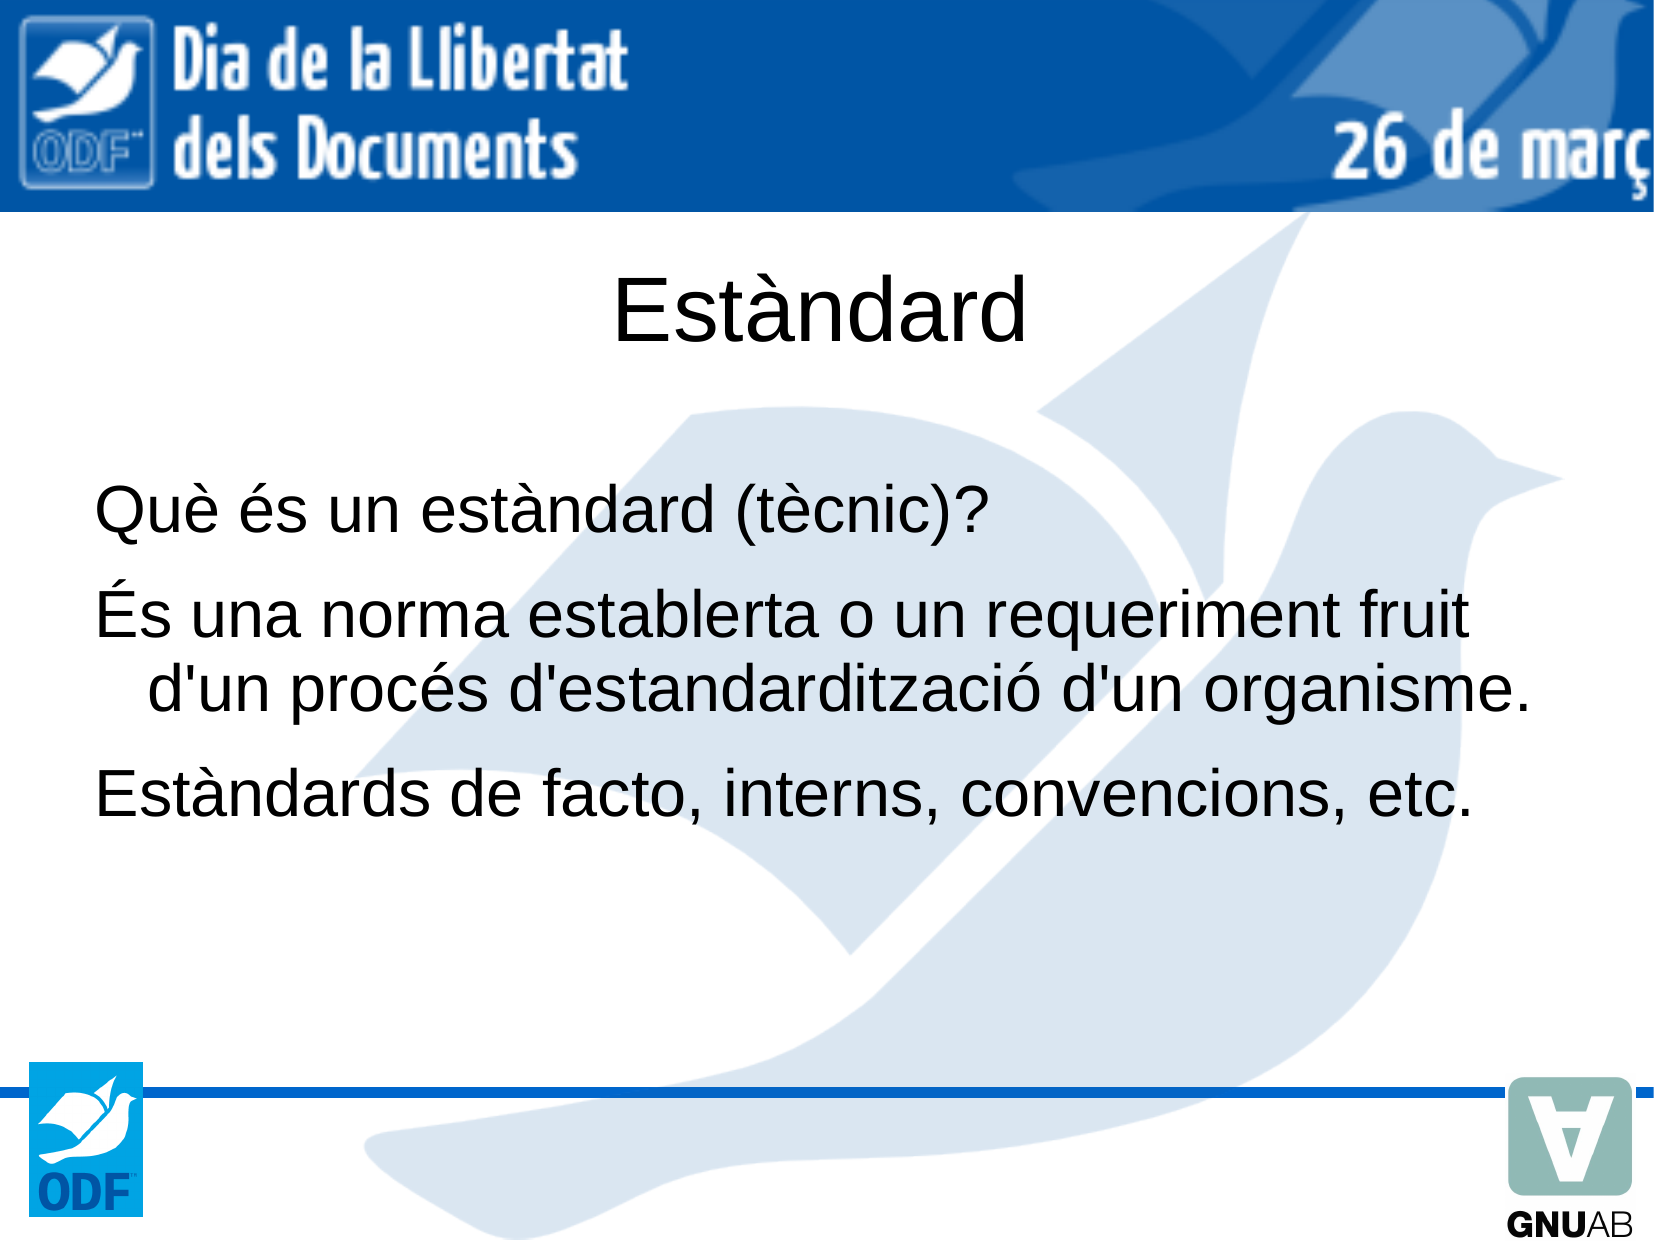

# Estàndard
Què és un estàndard (tècnic)?
És una norma establerta o un requeriment fruit d'un procés d'estandardització d'un organisme.
Estàndards de facto, interns, convencions, etc.